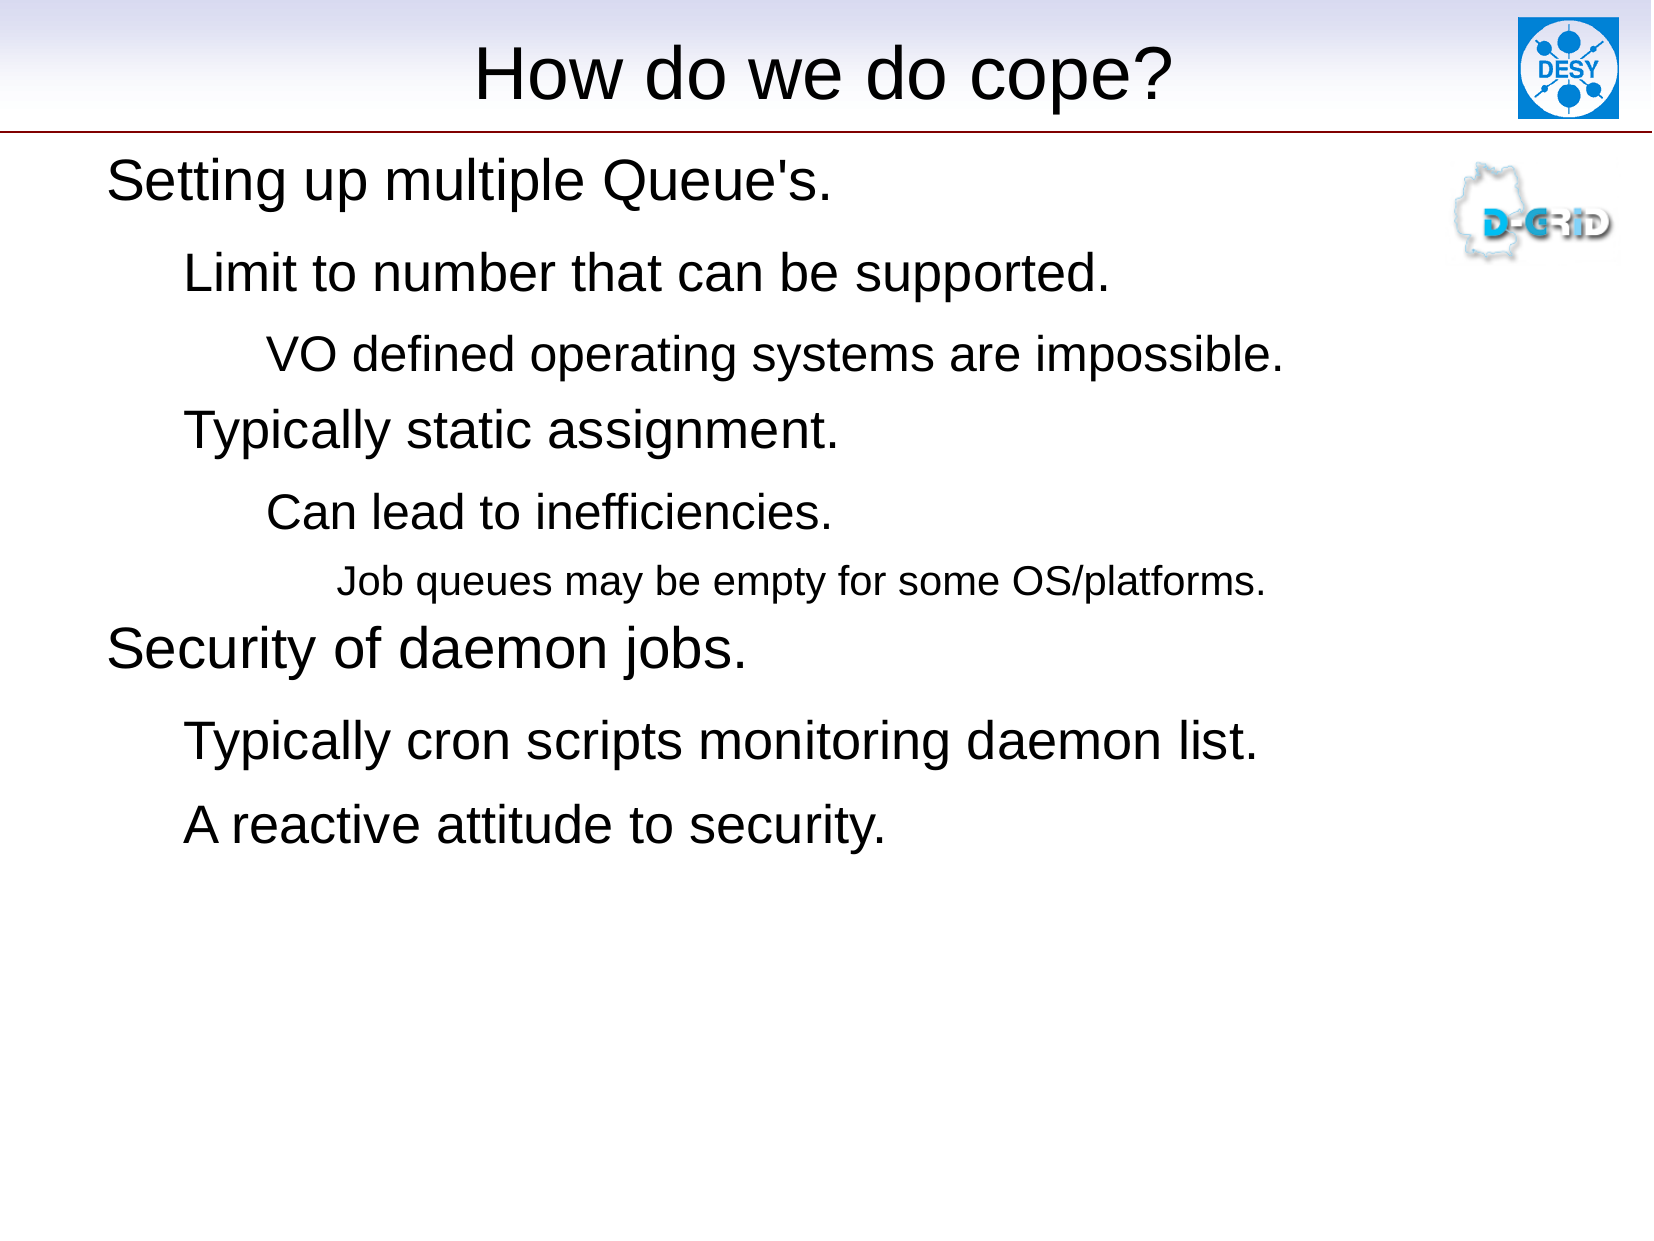

# How do we do cope?
Setting up multiple Queue's.
Limit to number that can be supported.
VO defined operating systems are impossible.
Typically static assignment.
Can lead to inefficiencies.
Job queues may be empty for some OS/platforms.
Security of daemon jobs.
Typically cron scripts monitoring daemon list.
A reactive attitude to security.